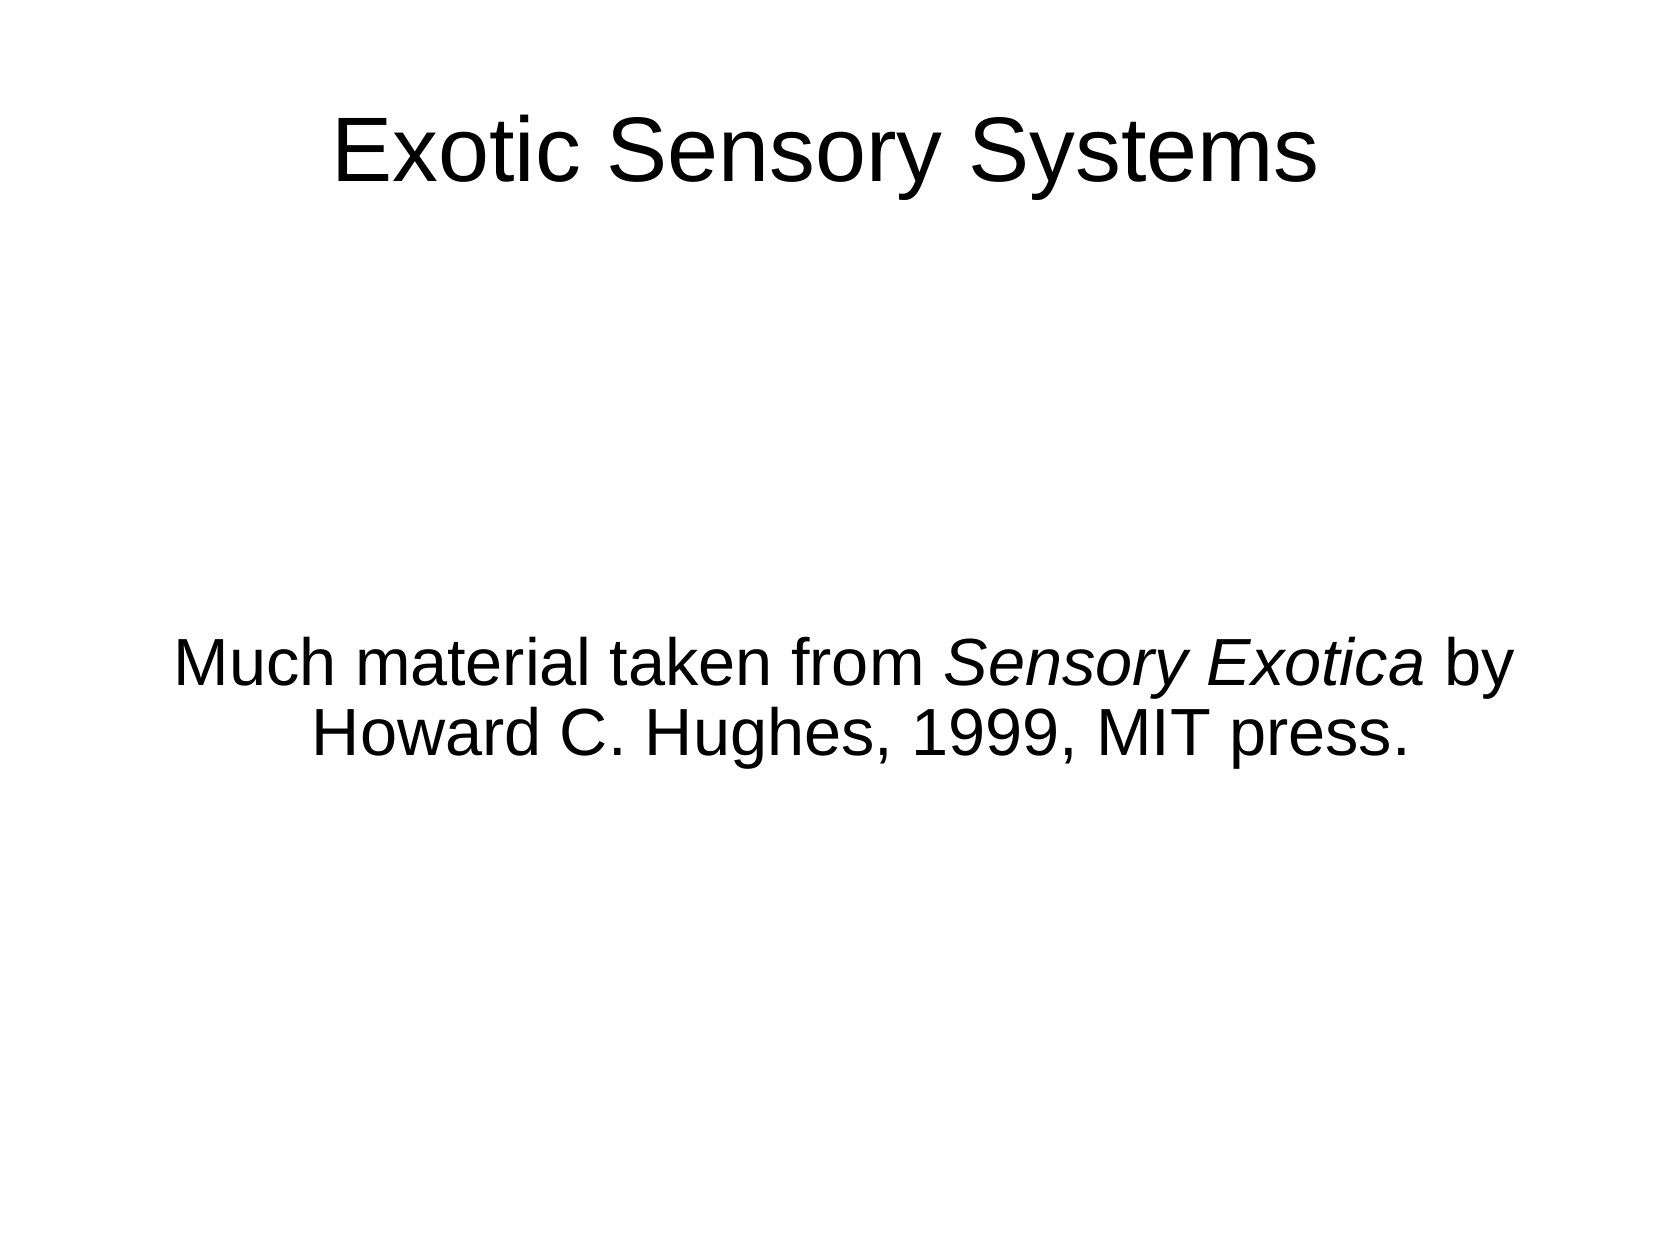

# Exotic Sensory Systems
Much material taken from Sensory Exotica by Howard C. Hughes, 1999, MIT press.